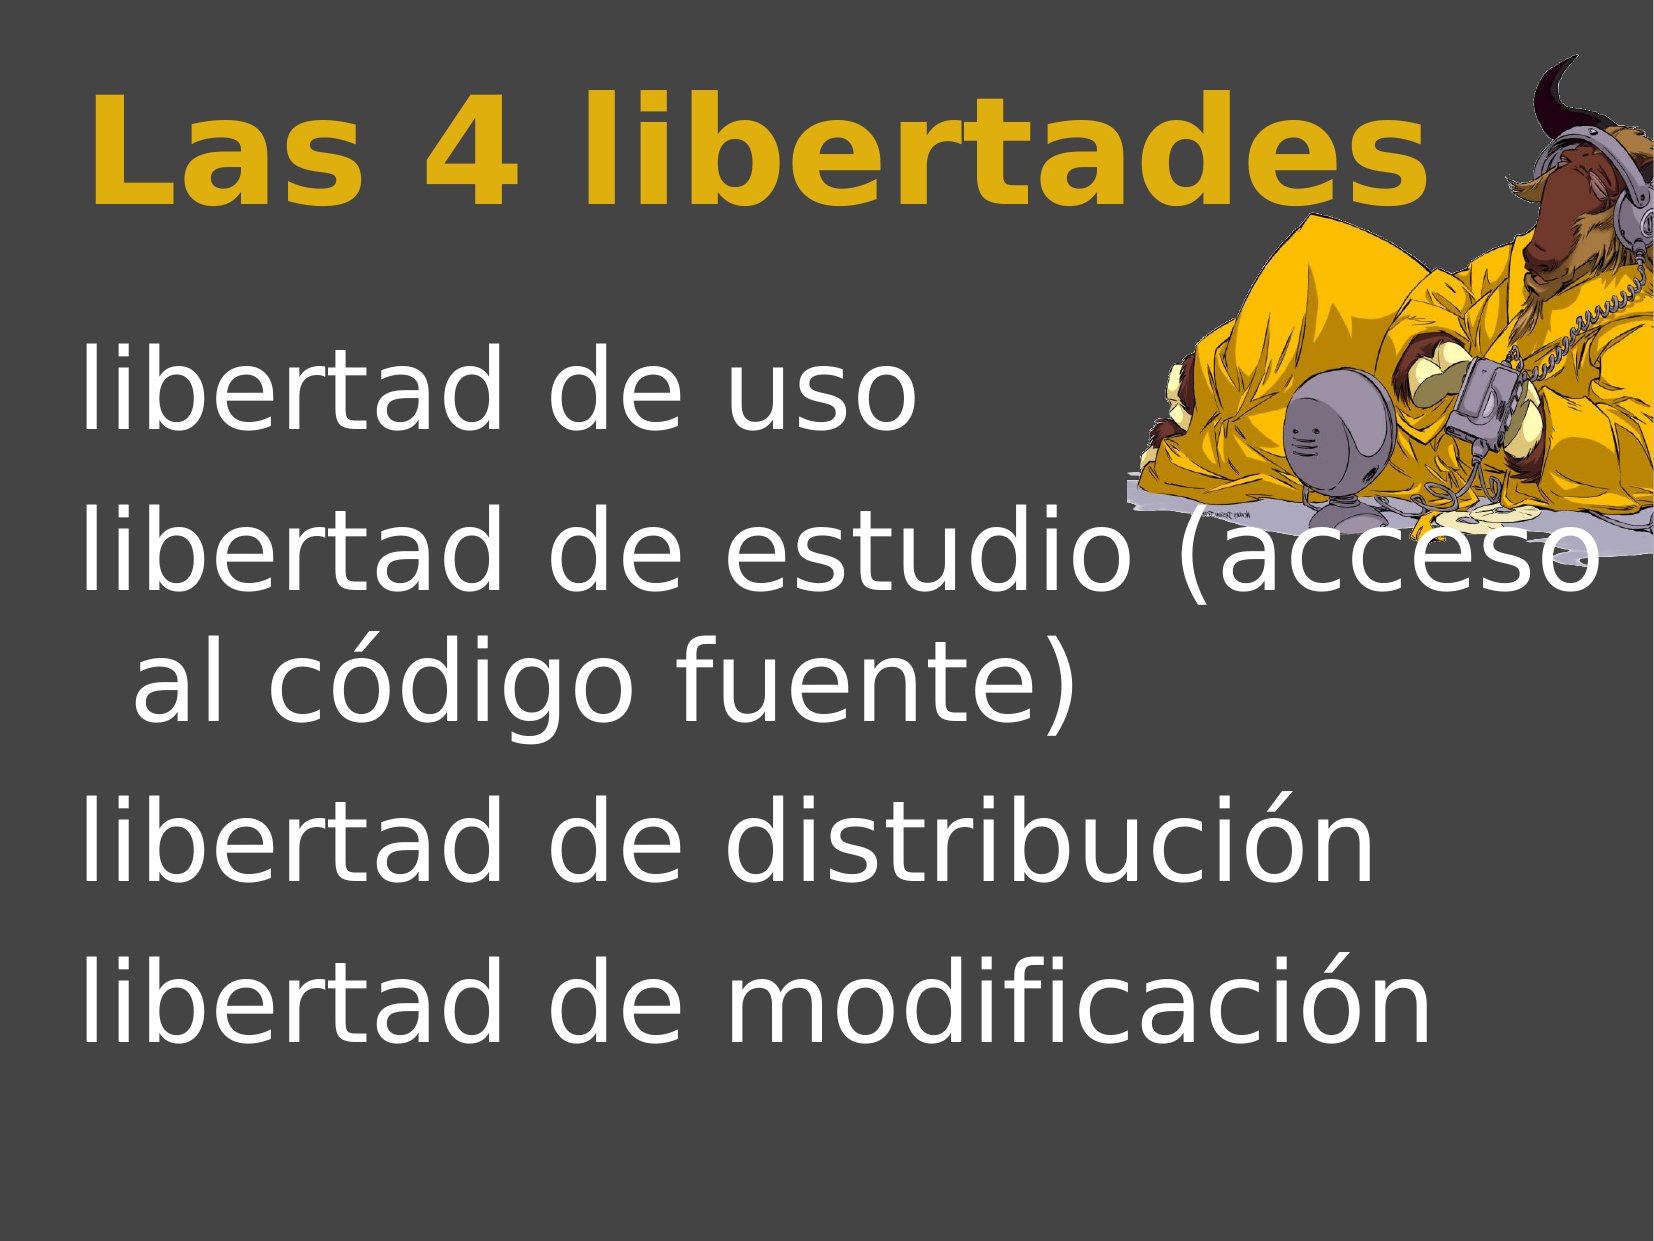

# Las 4 libertades
libertad de uso
libertad de estudio (acceso al código fuente)
libertad de distribución
libertad de modificación